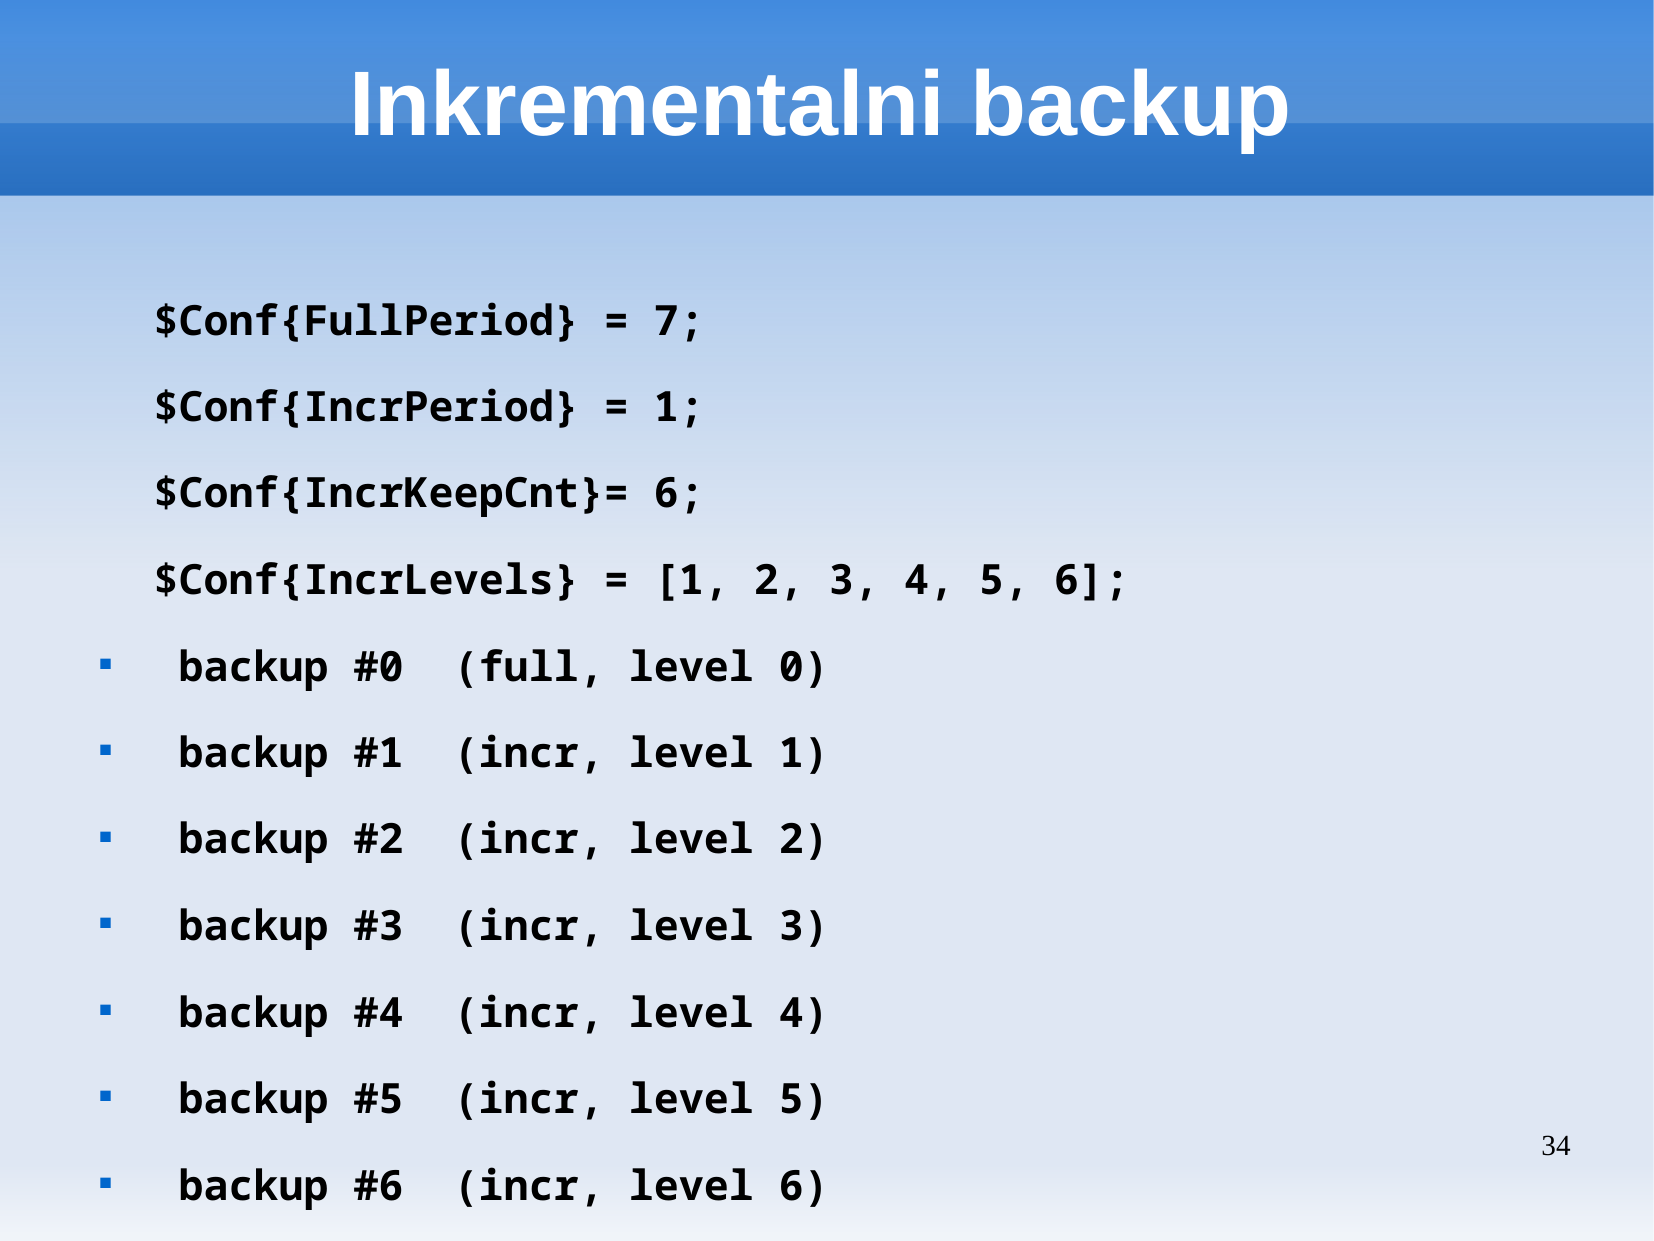

# Inkrementalni backup
$Conf{FullPeriod} = 7;
$Conf{IncrPeriod} = 1;
$Conf{IncrKeepCnt}= 6;
$Conf{IncrLevels} = [1, 2, 3, 4, 5, 6];
 backup #0 (full, level 0)
 backup #1 (incr, level 1)
 backup #2 (incr, level 2)
 backup #3 (incr, level 3)
 backup #4 (incr, level 4)
 backup #5 (incr, level 5)
 backup #6 (incr, level 6)
34